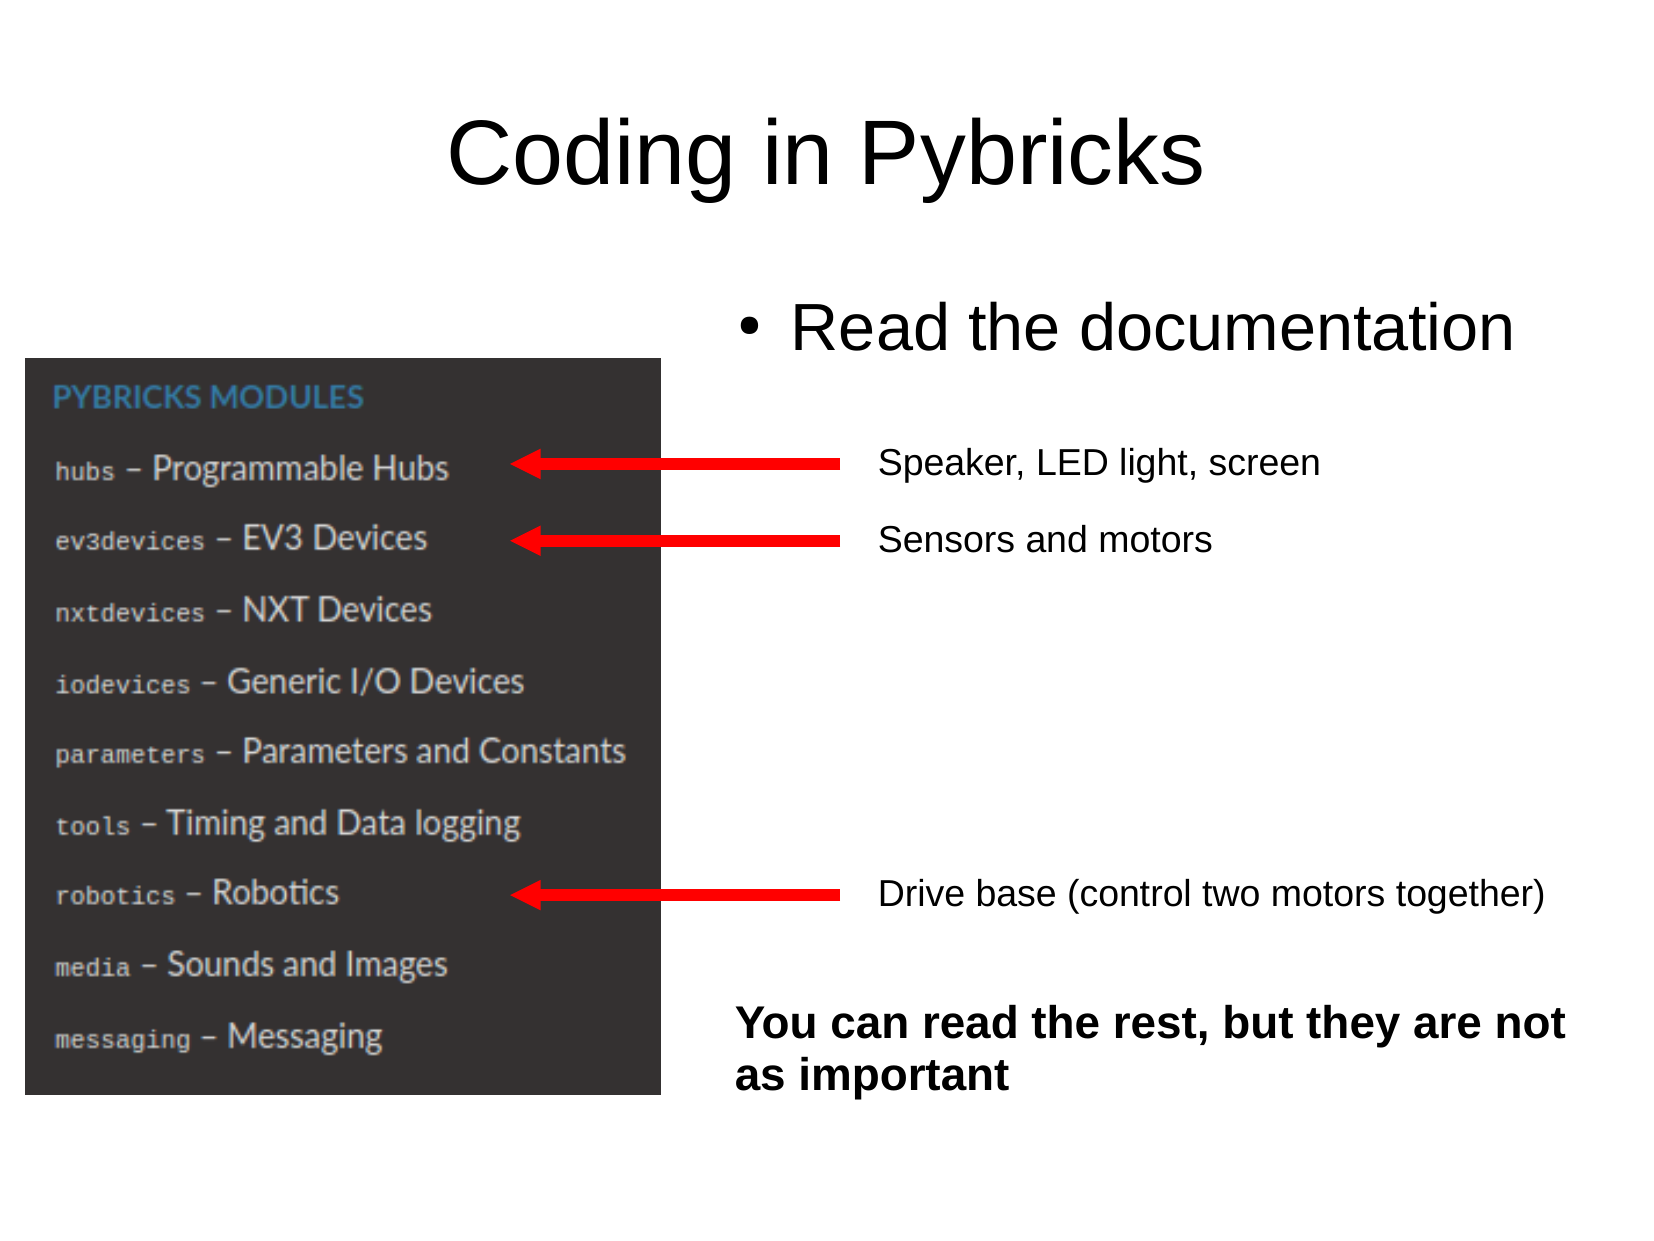

# Coding in Pybricks
Read the documentation
Speaker, LED light, screen
Sensors and motors
Drive base (control two motors together)
You can read the rest, but they are not as important